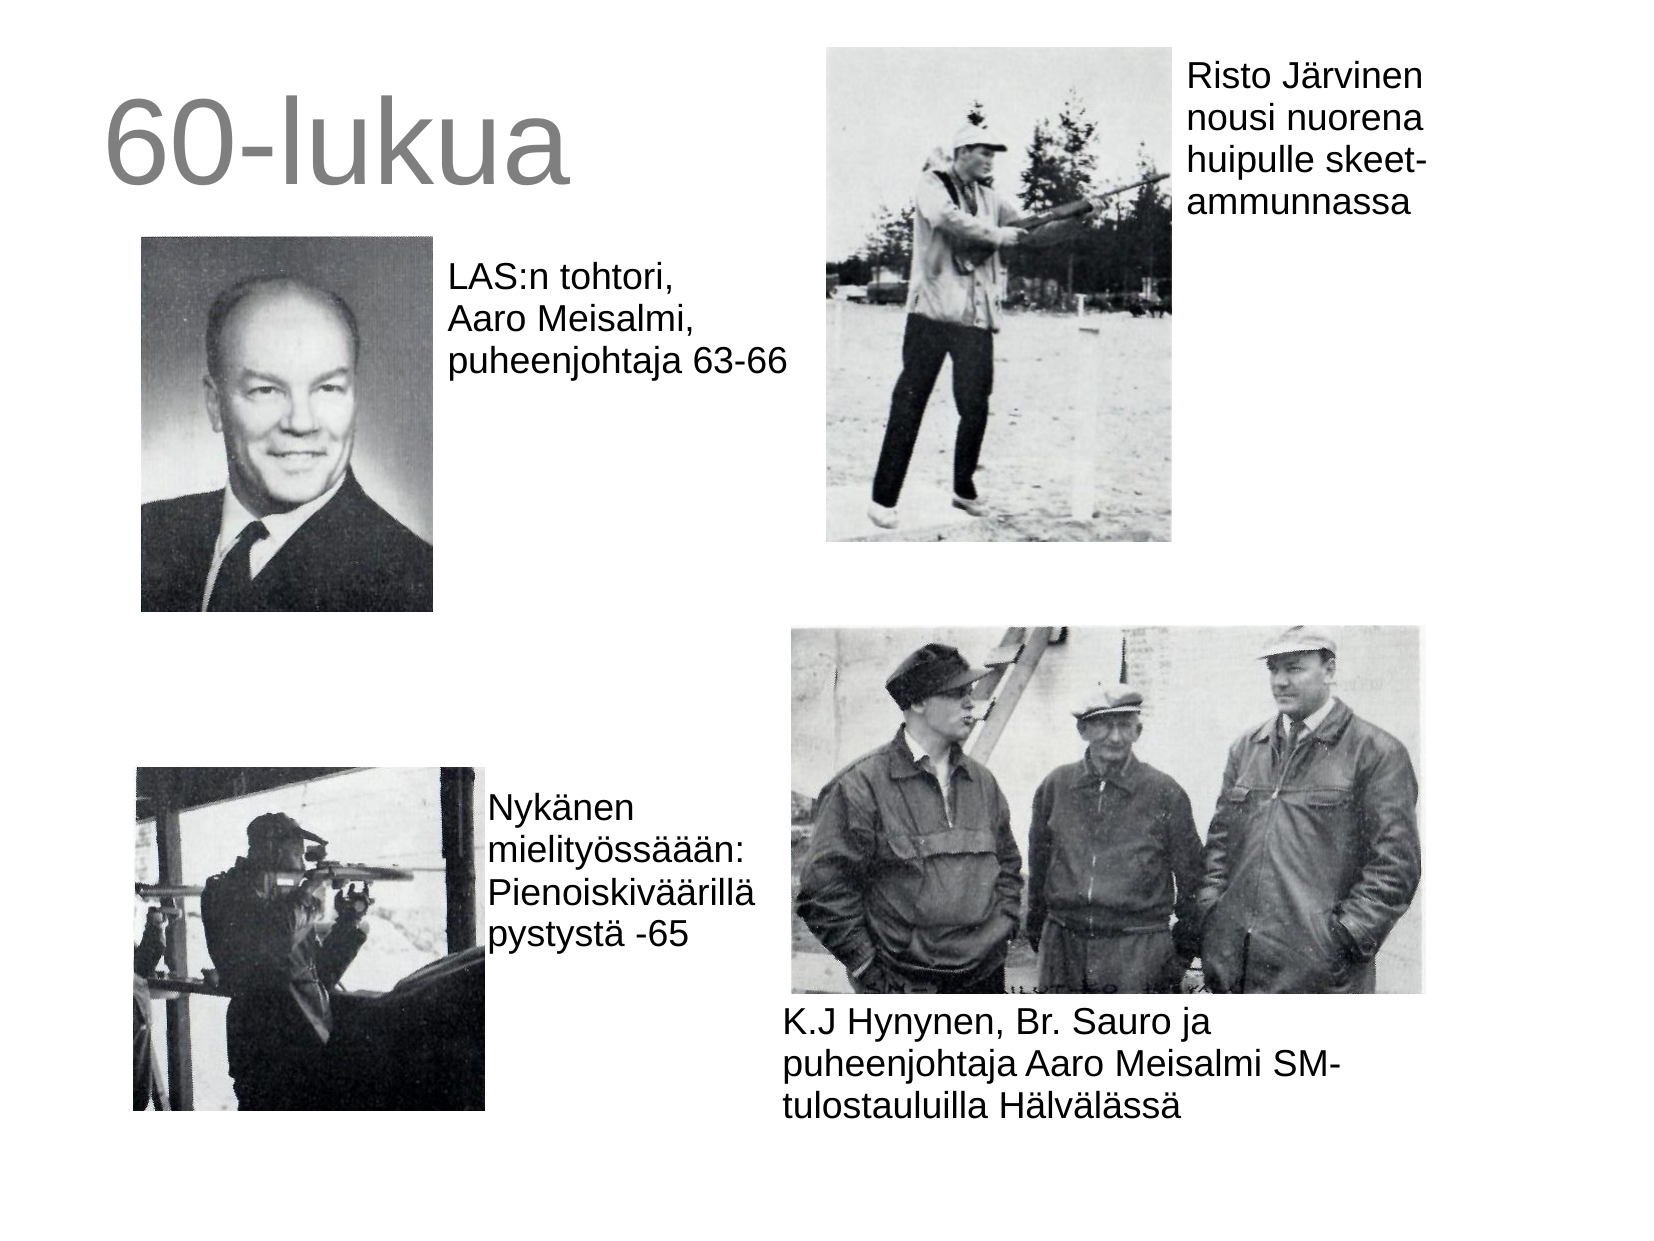

# 60-lukua
Risto Järvinen nousi nuorena huipulle skeet-ammunnassa
LAS:n tohtori,
Aaro Meisalmi,
puheenjohtaja 63-66
Nykänen mielityössäään: Pienoiskiväärillä pystystä -65
K.J Hynynen, Br. Sauro ja puheenjohtaja Aaro Meisalmi SM-tulostauluilla Hälvälässä